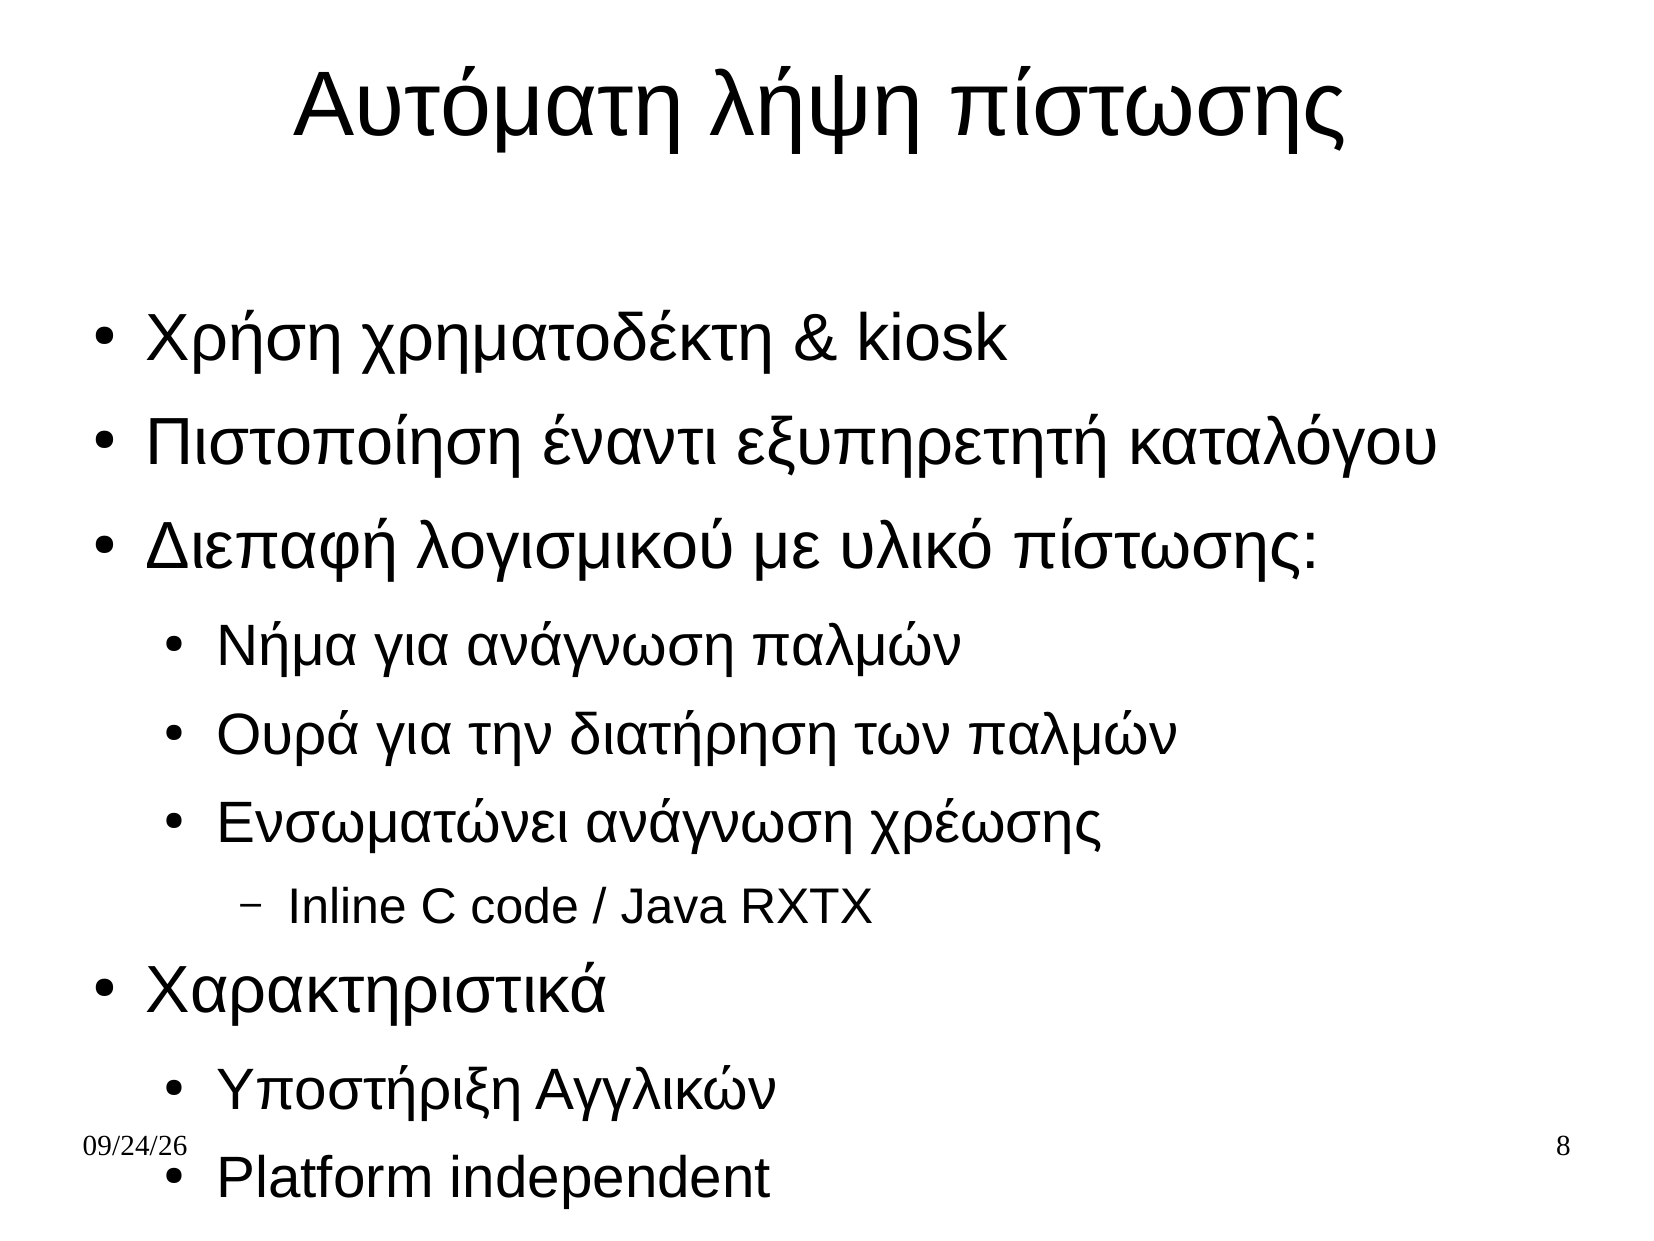

# Αυτόματη λήψη πίστωσης
Χρήση χρηματοδέκτη & kiosk
Πιστοποίηση έναντι εξυπηρετητή καταλόγου
Διεπαφή λογισμικού με υλικό πίστωσης:
Νήμα για ανάγνωση παλμών
Ουρά για την διατήρηση των παλμών
Ενσωματώνει ανάγνωση χρέωσης
Inline C code / Java RXTX
Χαρακτηριστικά
Υποστήριξη Αγγλικών
Platform independent
8